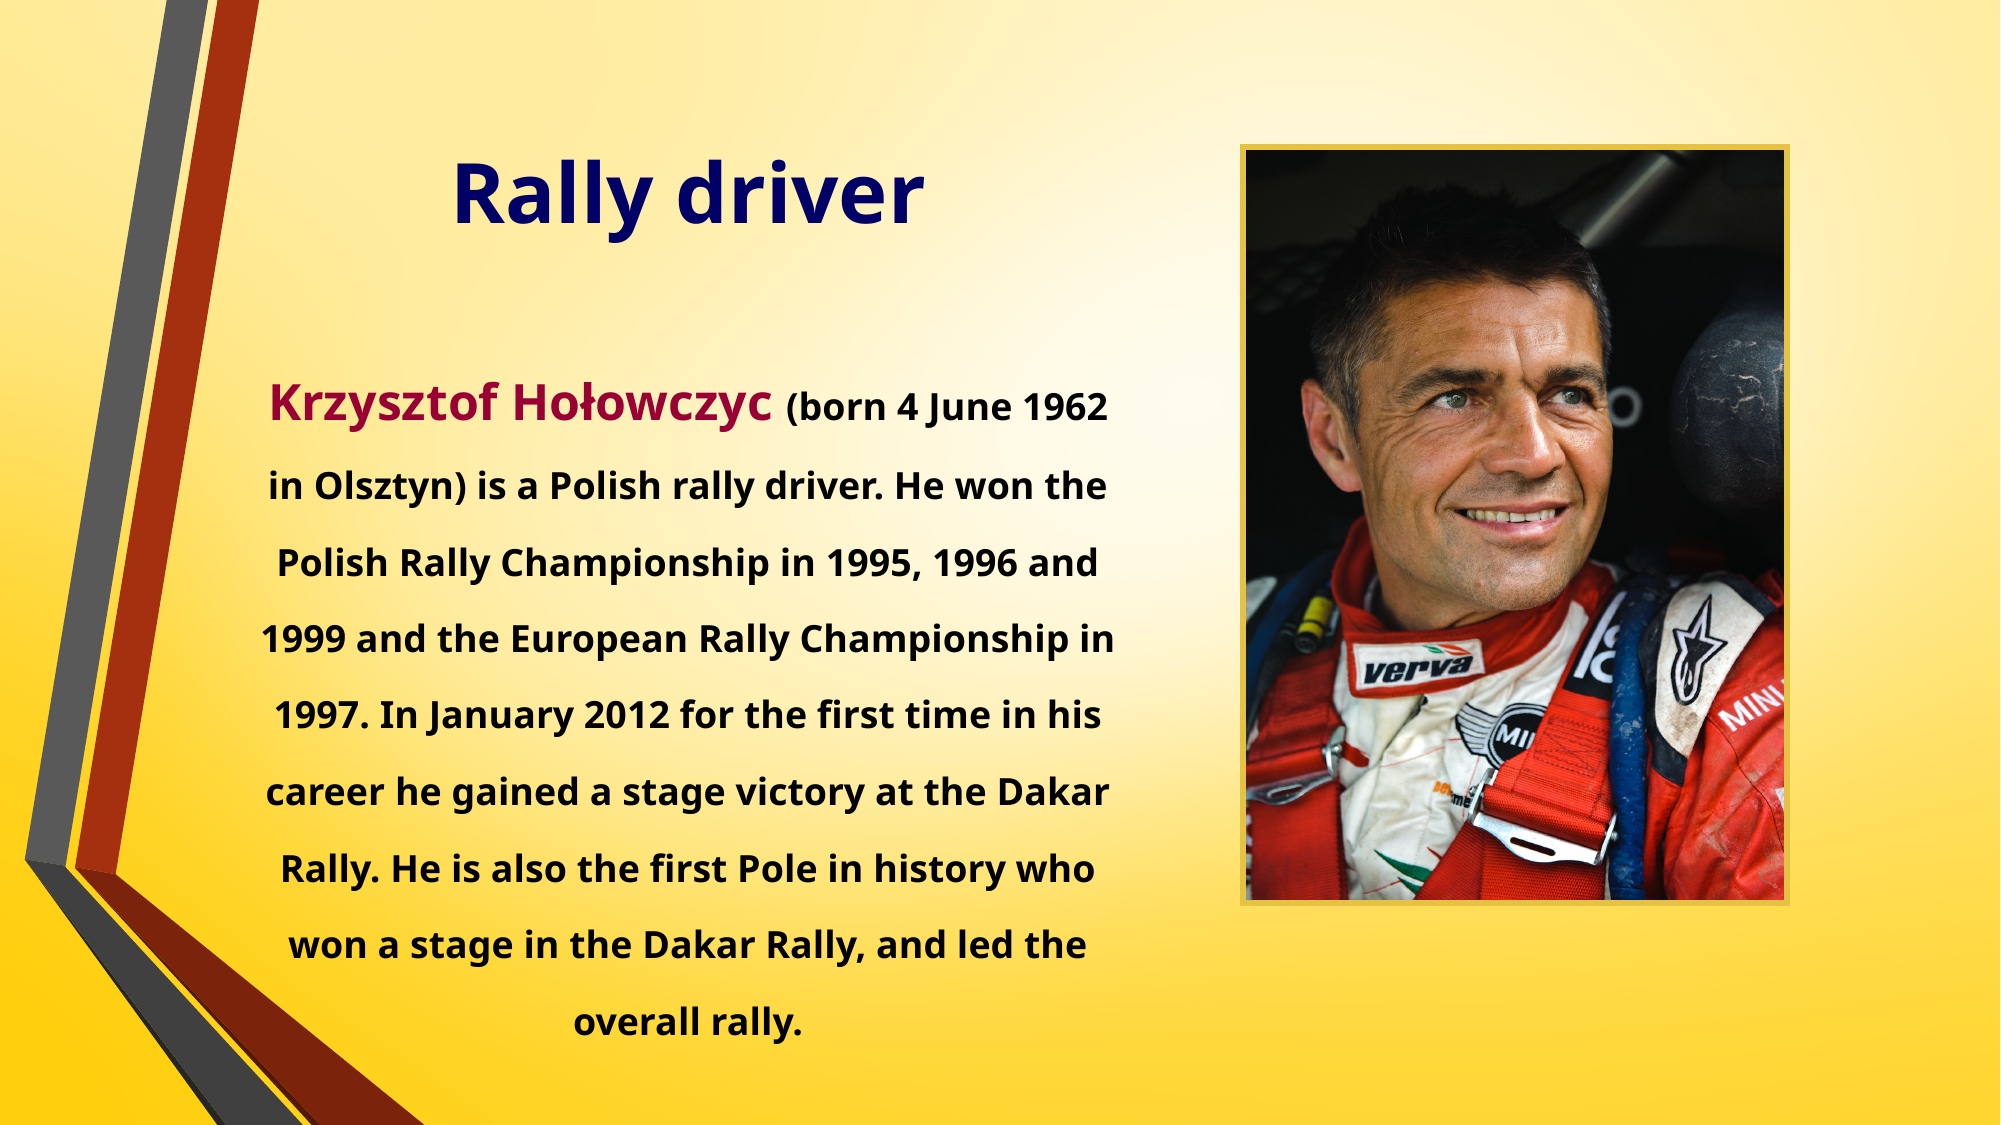

# Rally driver
Krzysztof Hołowczyc (born 4 June 1962 in Olsztyn) is a Polish rally driver. He won the Polish Rally Championship in 1995, 1996 and 1999 and the European Rally Championship in 1997. In January 2012 for the first time in his career he gained a stage victory at the Dakar Rally. He is also the first Pole in history who won a stage in the Dakar Rally, and led the overall rally.